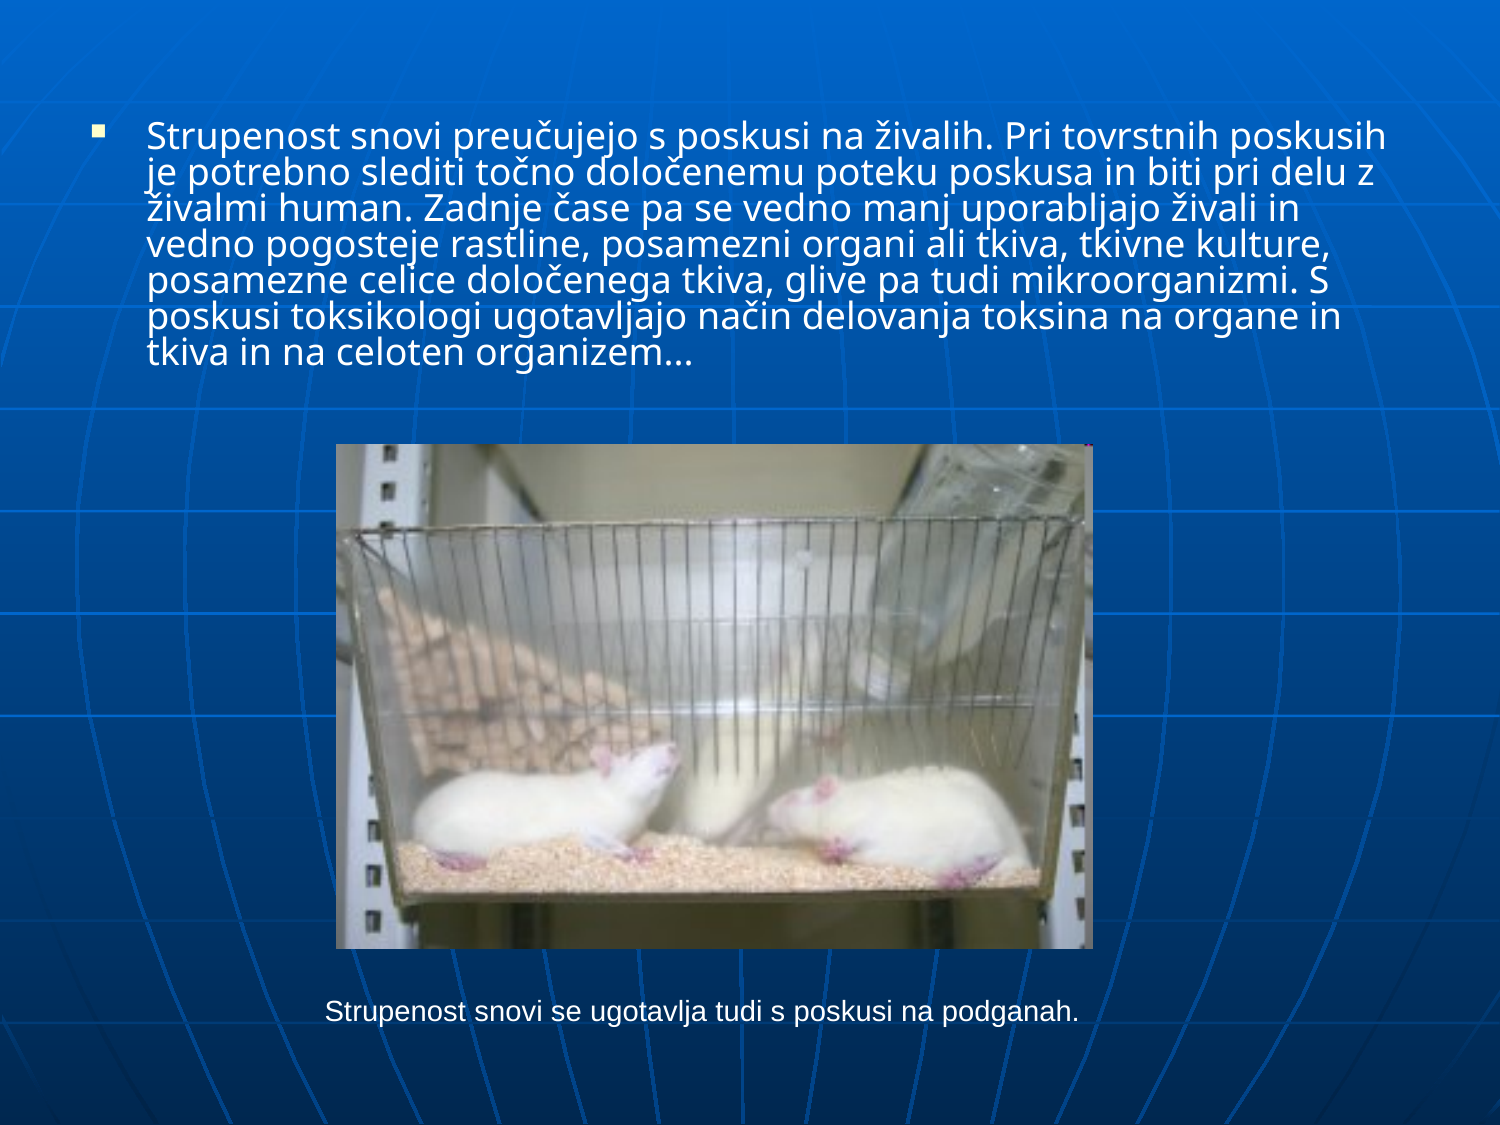

# Strupenost snovi preučujejo s poskusi na živalih. Pri tovrstnih poskusih je potrebno slediti točno določenemu poteku poskusa in biti pri delu z živalmi human. Zadnje čase pa se vedno manj uporabljajo živali in vedno pogosteje rastline, posamezni organi ali tkiva, tkivne kulture, posamezne celice določenega tkiva, glive pa tudi mikroorganizmi. S poskusi toksikologi ugotavljajo način delovanja toksina na organe in tkiva in na celoten organizem...
Strupenost snovi se ugotavlja tudi s poskusi na podganah.